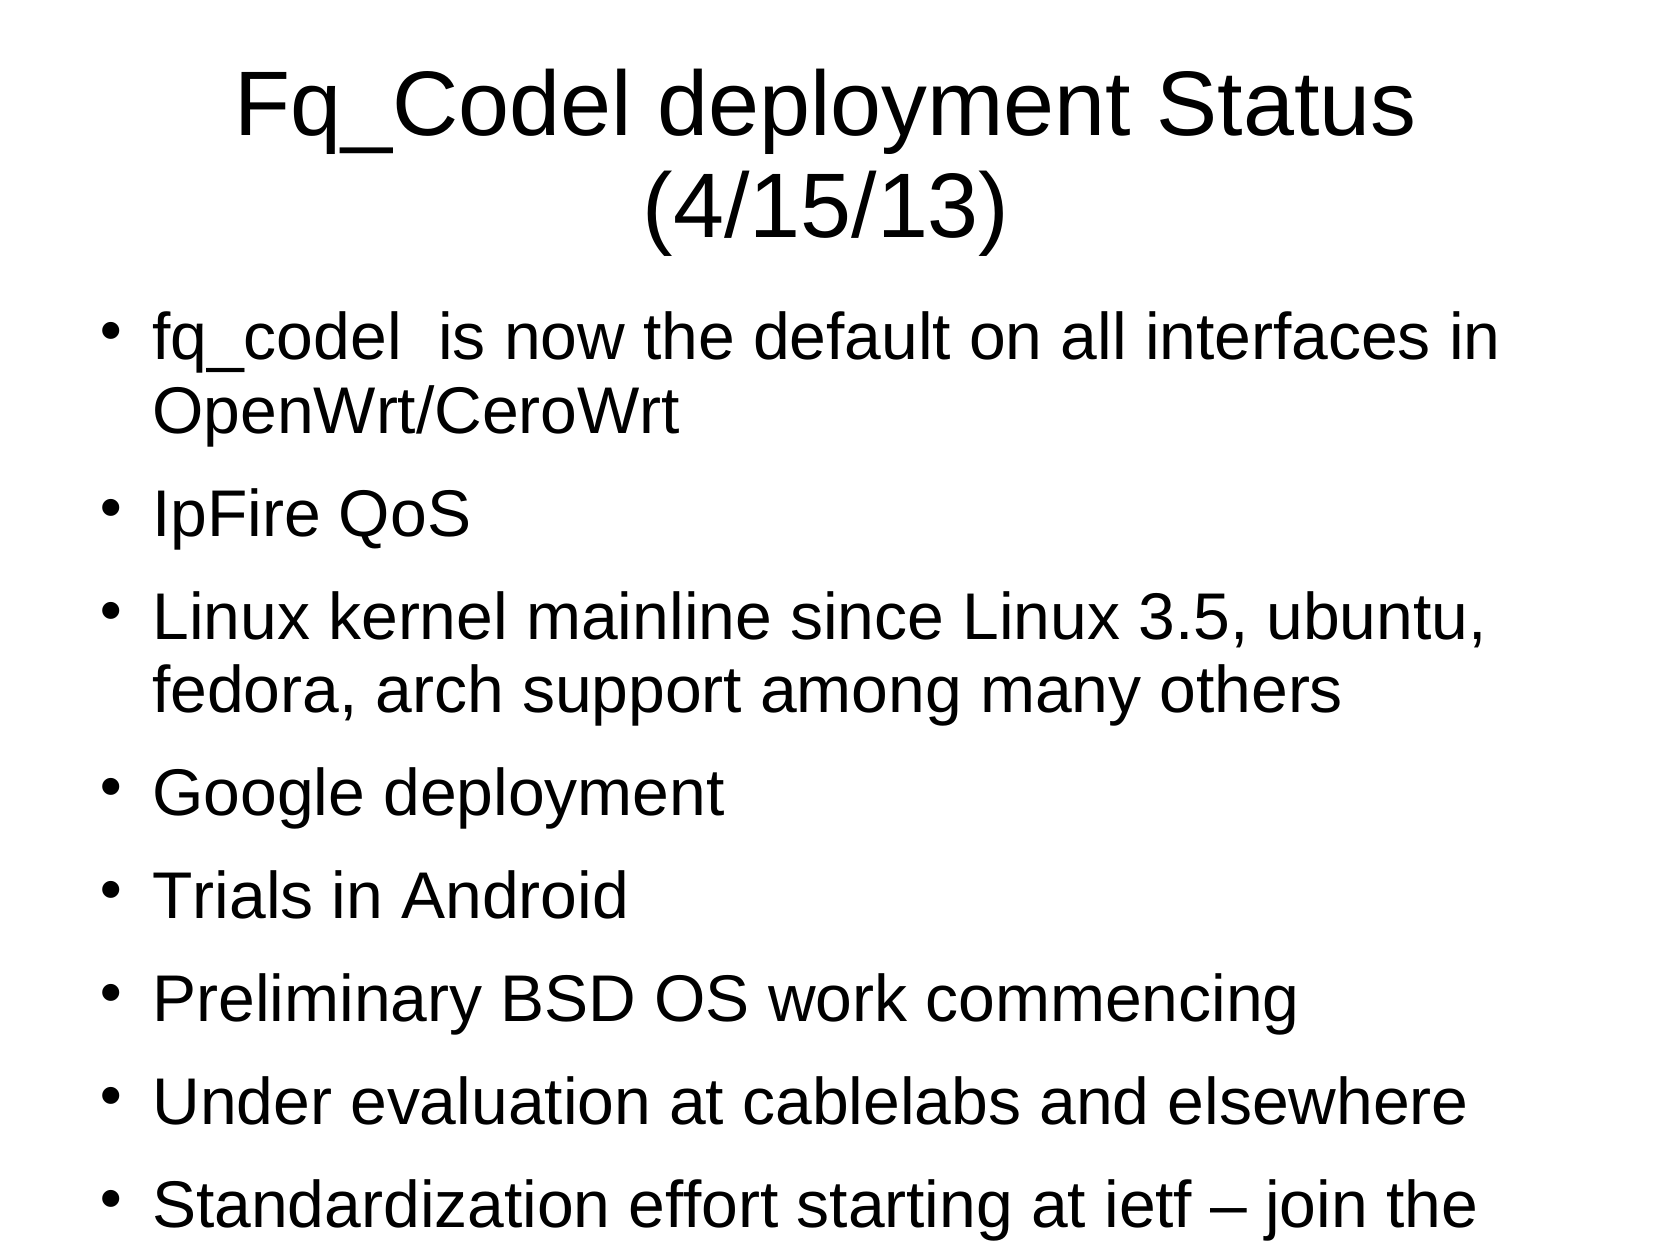

# Fq_Codel deployment Status (4/15/13)
fq_codel is now the default on all interfaces in OpenWrt/CeroWrt
IpFire QoS
Linux kernel mainline since Linux 3.5, ubuntu, fedora, arch support among many others
Google deployment
Trials in Android
Preliminary BSD OS work commencing
Under evaluation at cablelabs and elsewhere
Standardization effort starting at ietf – join the new “aqm”mailing list!